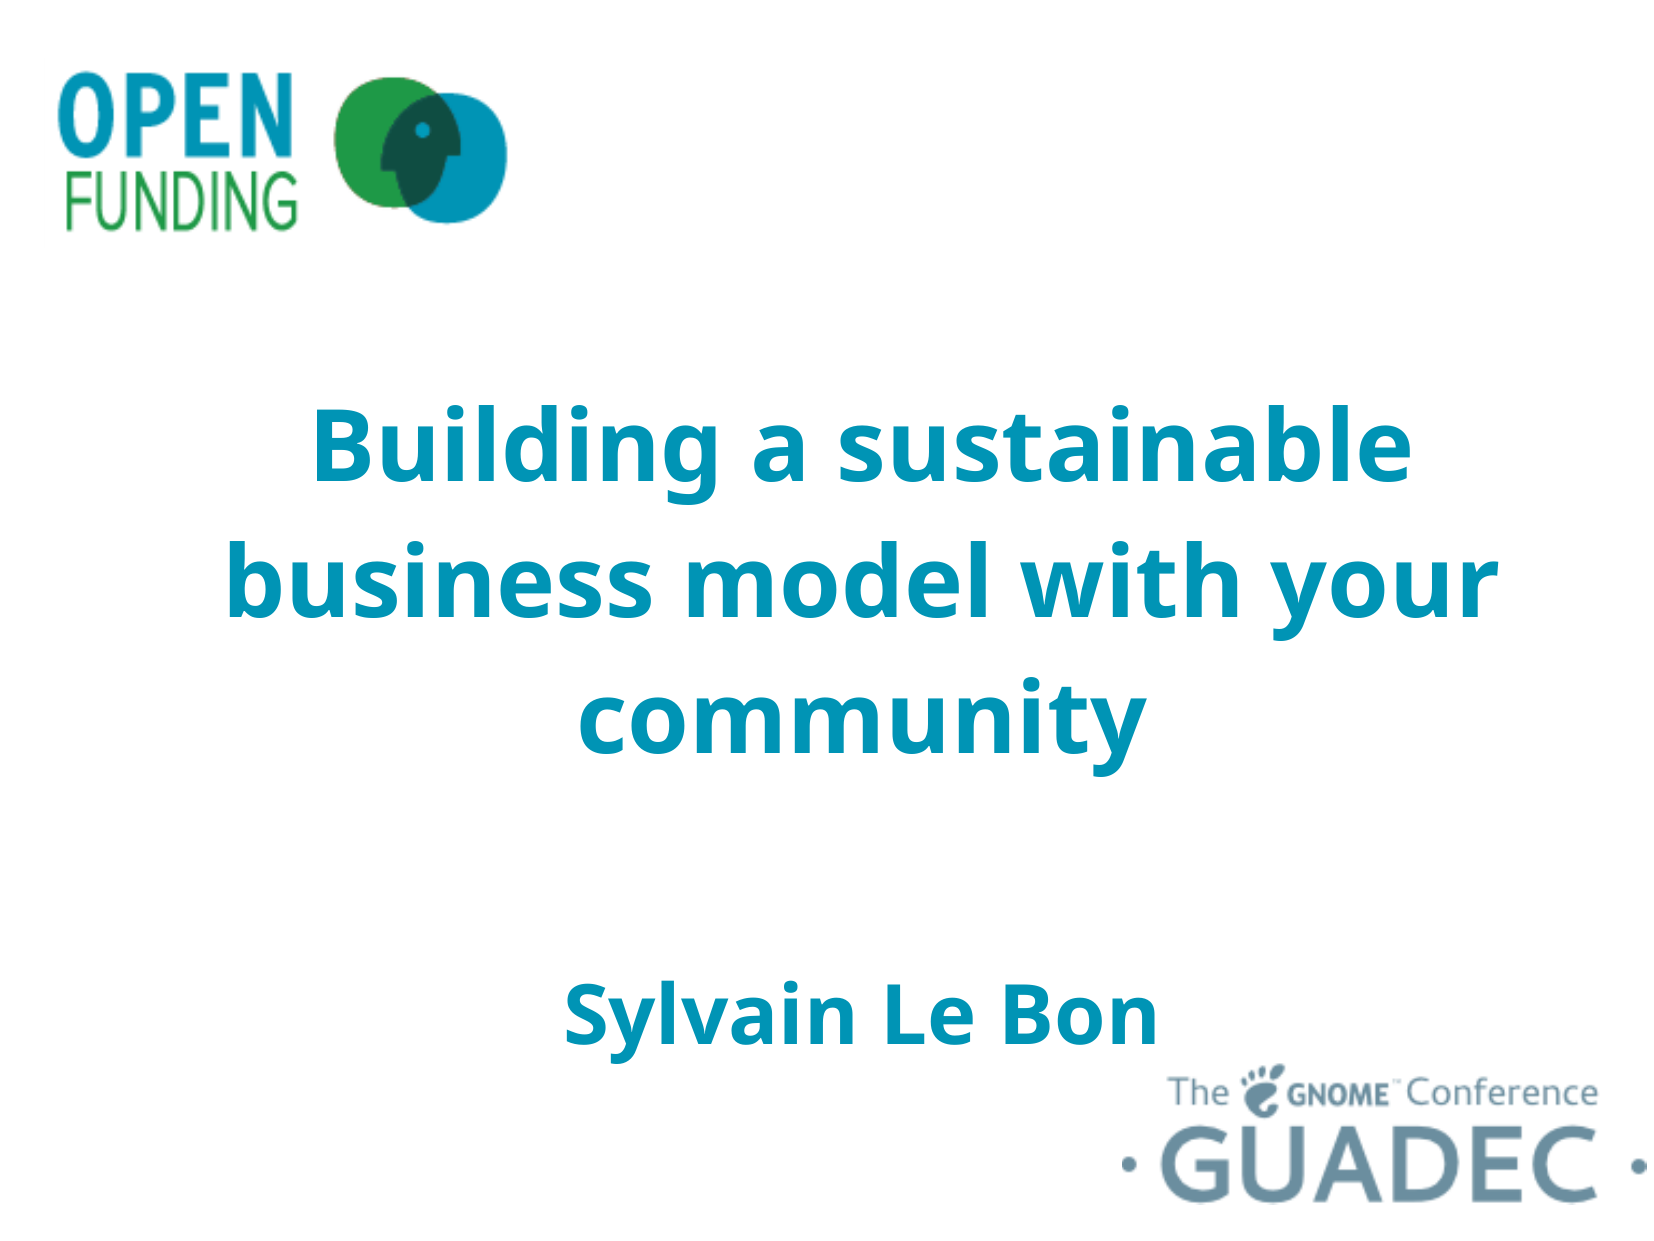

# Building a sustainable business model with your community
Sylvain Le Bon